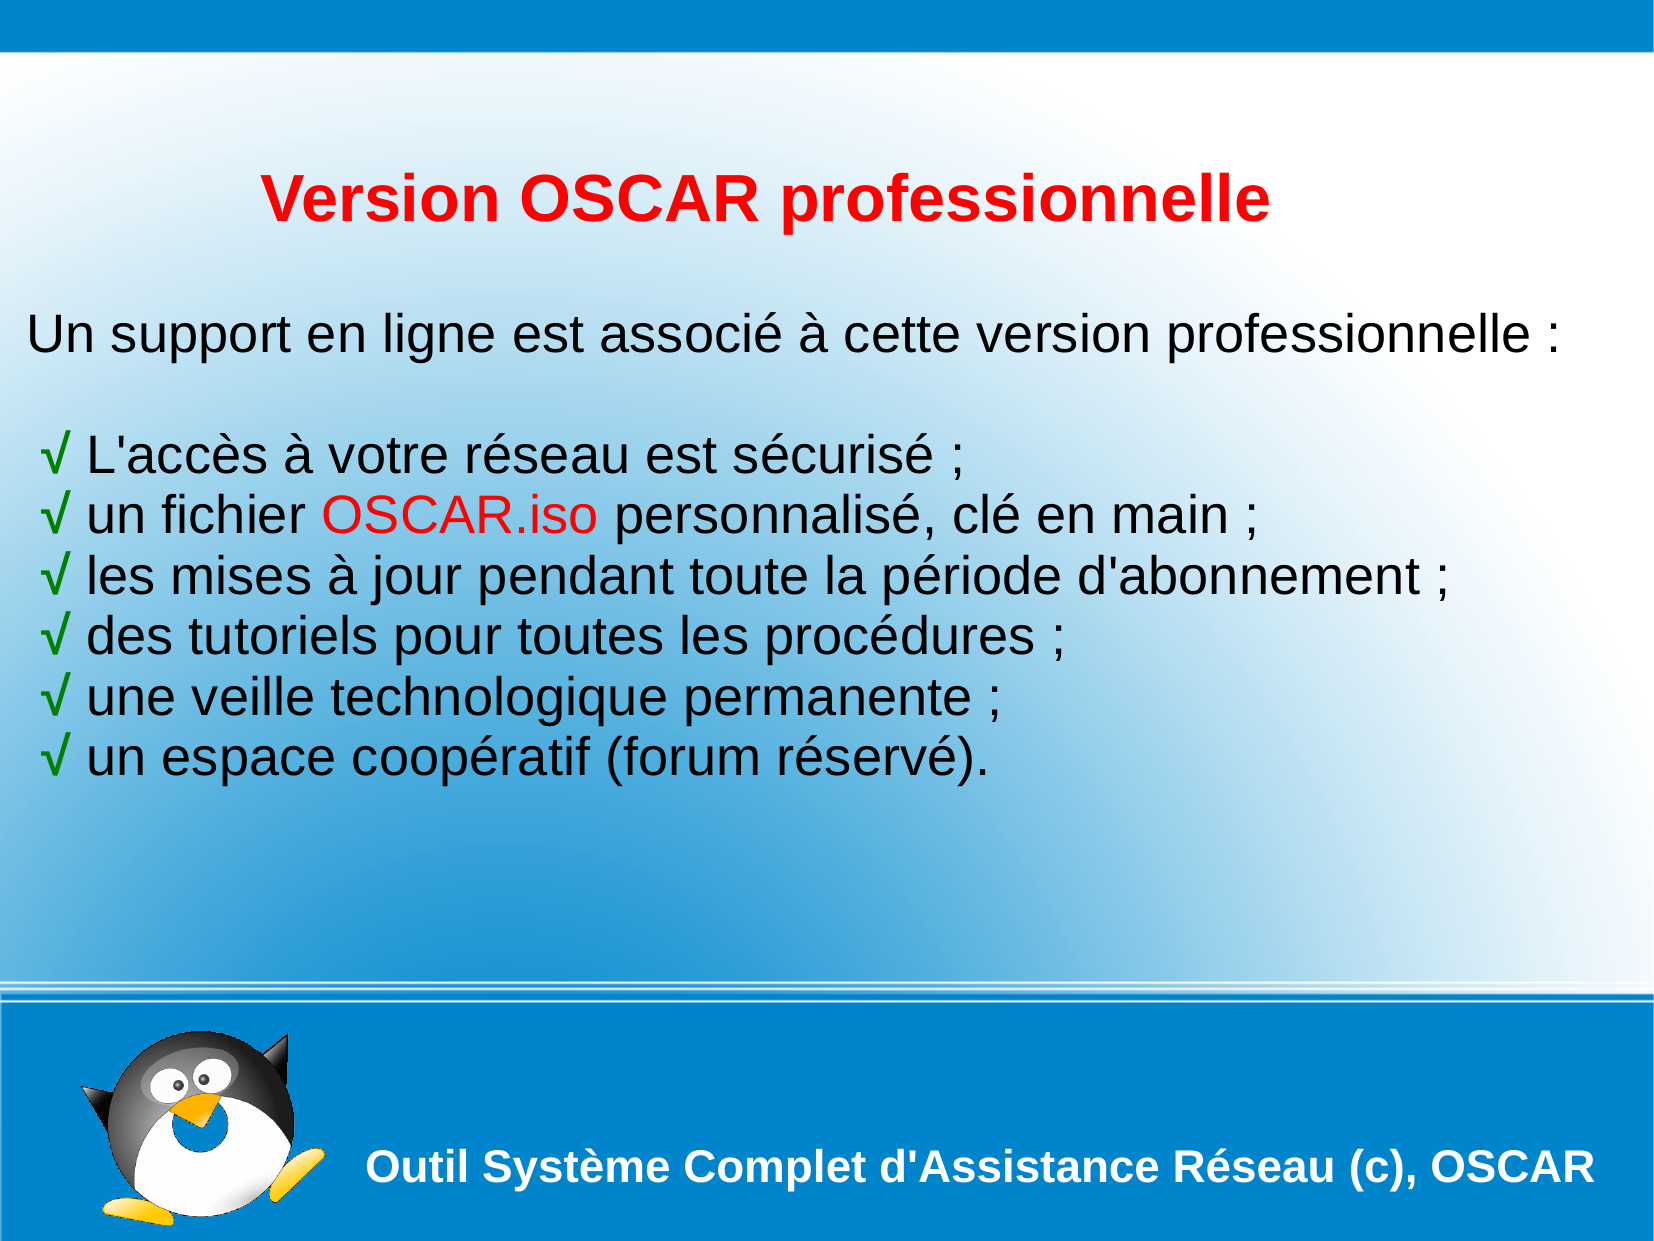

Version OSCAR professionnelle
Un support en ligne est associé à cette version professionnelle :
 √ L'accès à votre réseau est sécurisé ;
 √ un fichier OSCAR.iso personnalisé, clé en main ;
 √ les mises à jour pendant toute la période d'abonnement ;
 √ des tutoriels pour toutes les procédures ;
 √ une veille technologique permanente ;
 √ un espace coopératif (forum réservé).
# Outil Système Complet d'Assistance Réseau (c), OSCAR